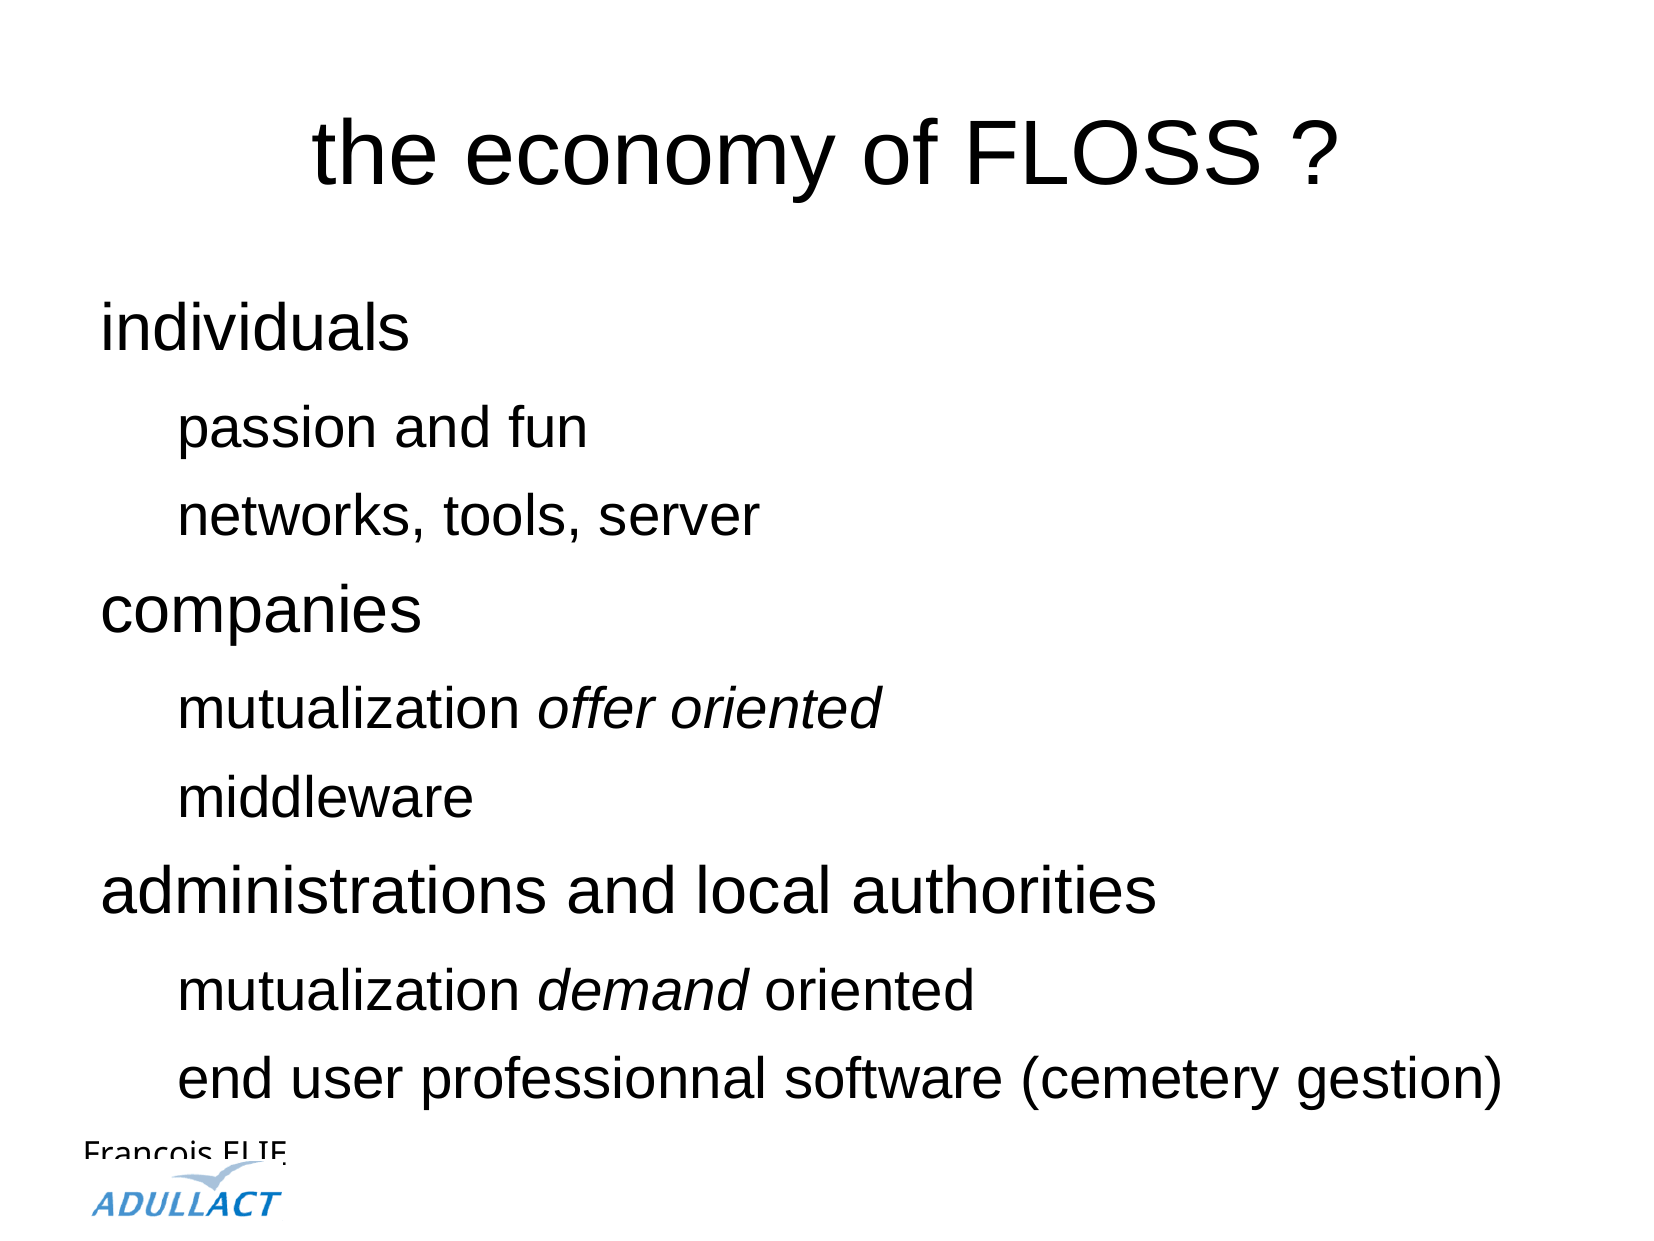

# the economy of FLOSS ?
individuals
passion and fun
networks, tools, server
companies
mutualization offer oriented
middleware
administrations and local authorities
mutualization demand oriented
end user professionnal software (cemetery gestion)